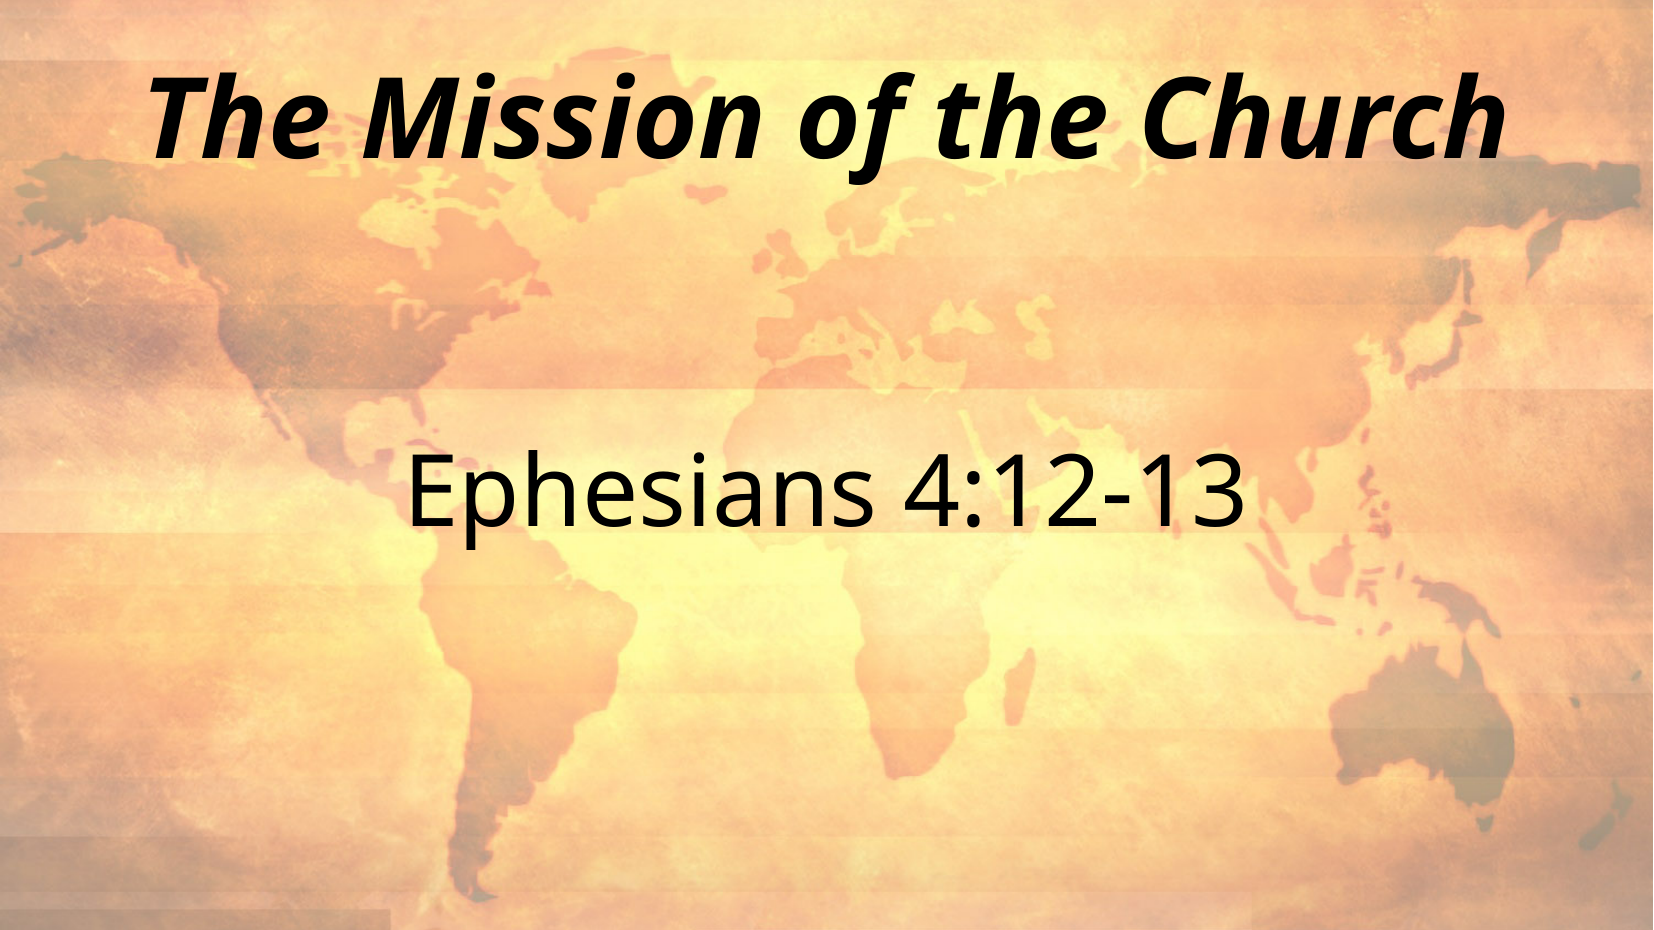

# The Mission of the Church
Ephesians 4:12-13